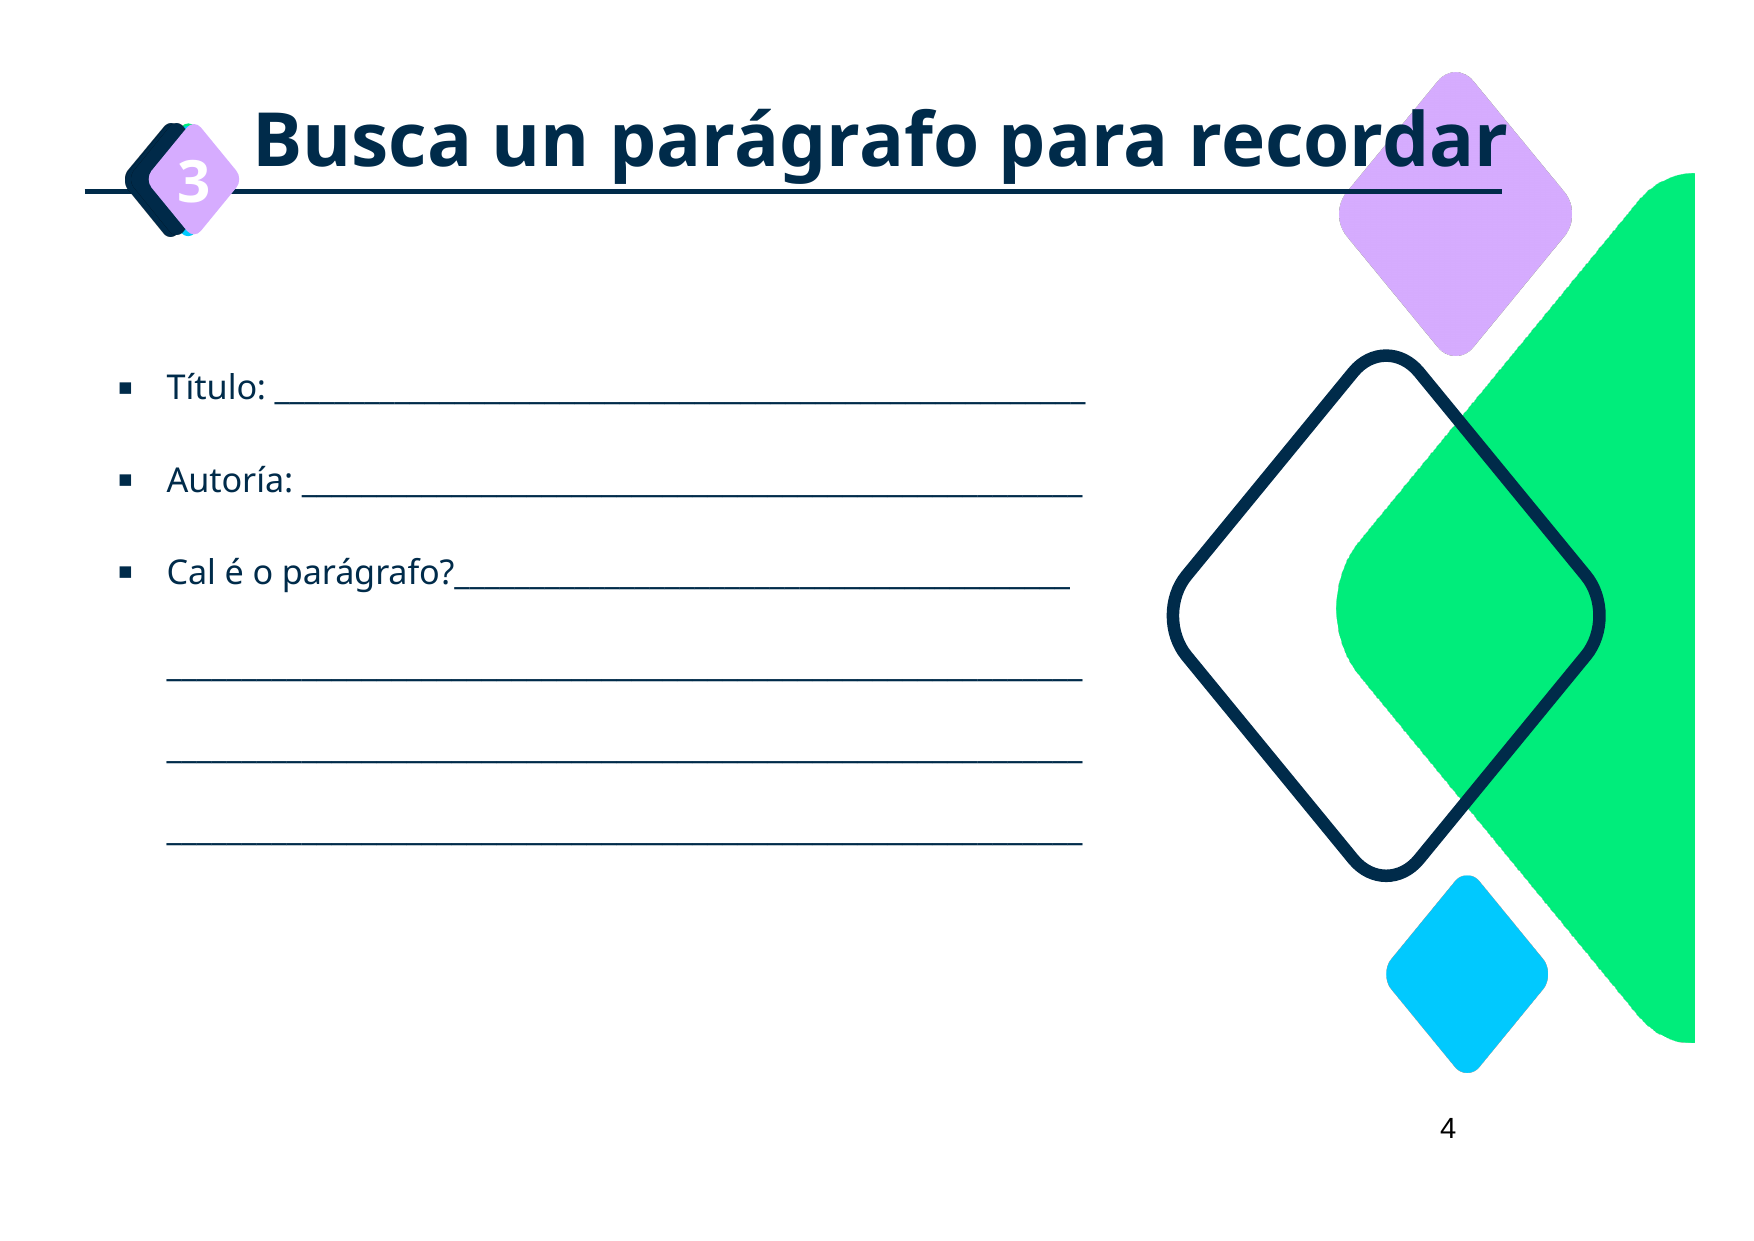

# Busca un parágrafo para recordar
1
3
2
Título: ______________________________________________________
Autoría: ____________________________________________________
Cal é o parágrafo?_________________________________________
_______________________________________________________________________________________________________________________________________________________________________________________